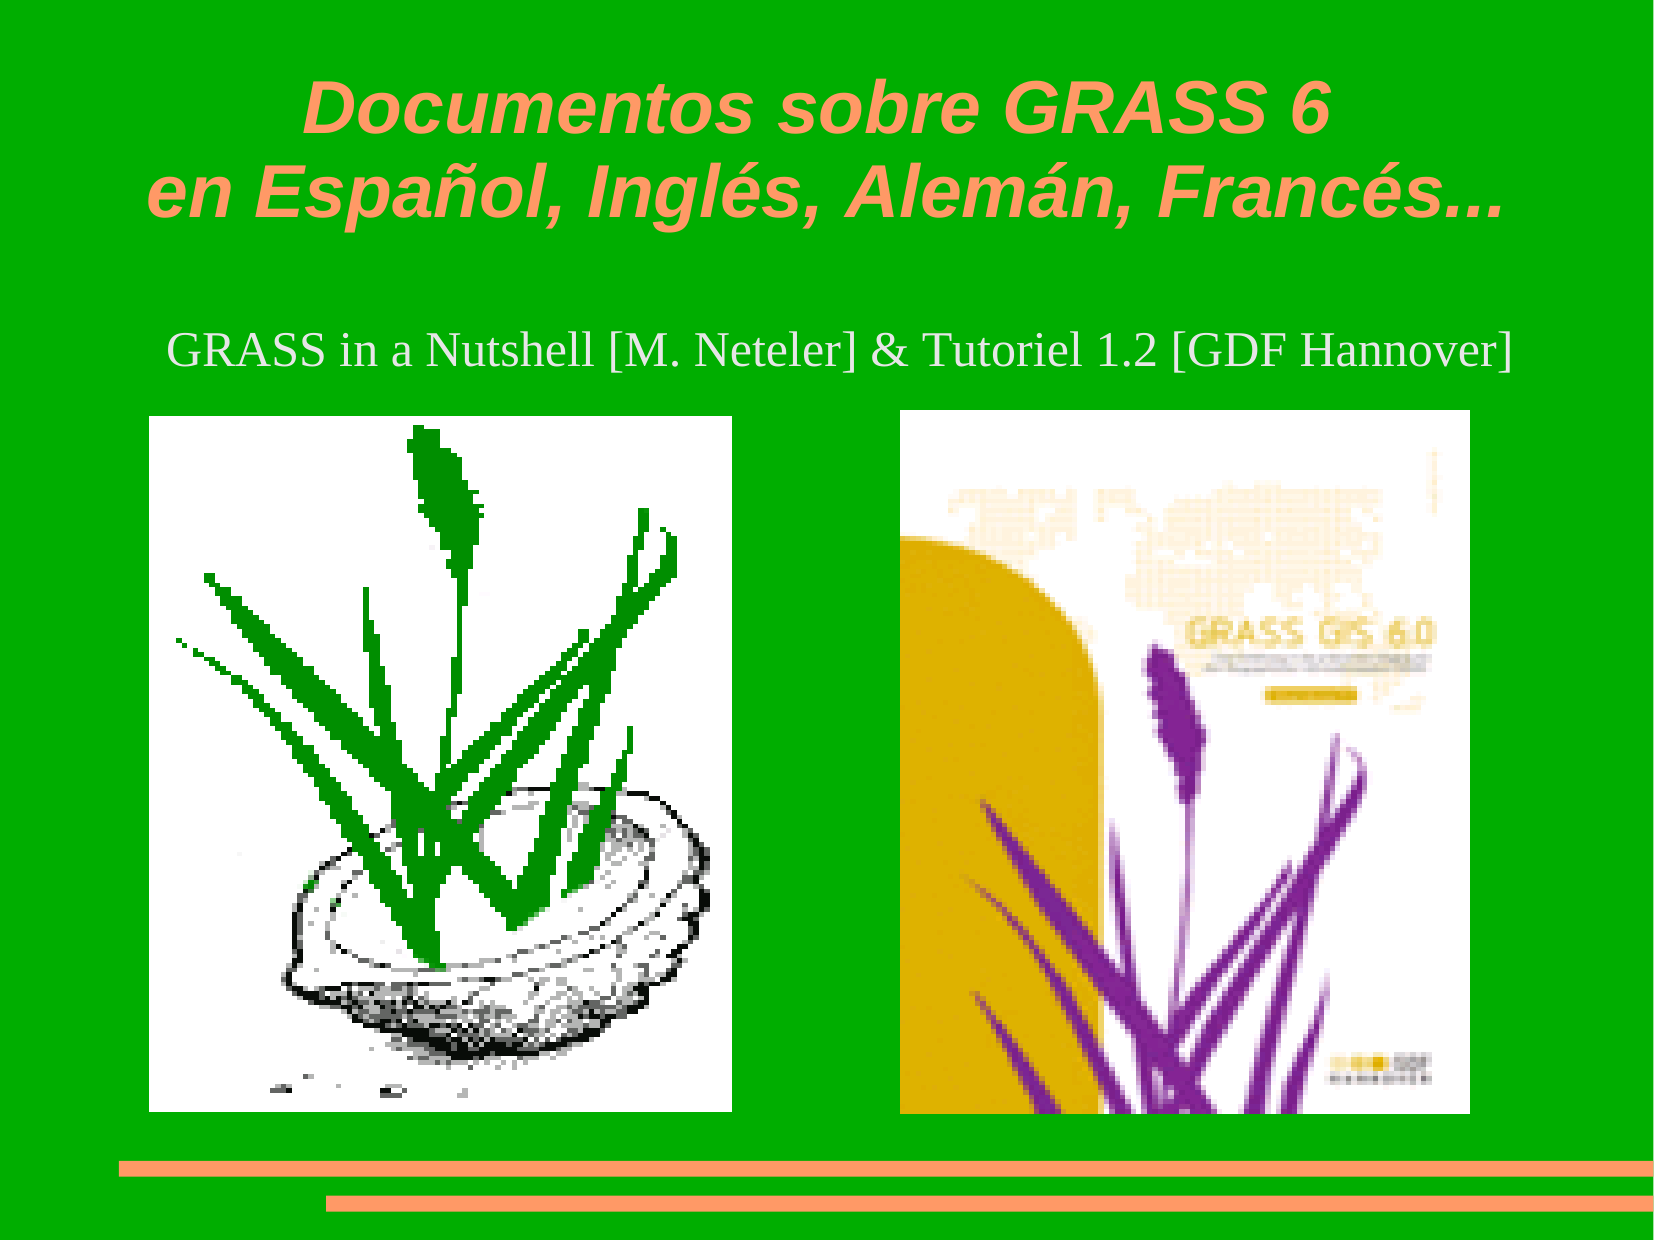

# Documentos sobre GRASS 6 en Español, Inglés, Alemán, Francés...
GRASS in a Nutshell [M. Neteler] & Tutoriel 1.2 [GDF Hannover]